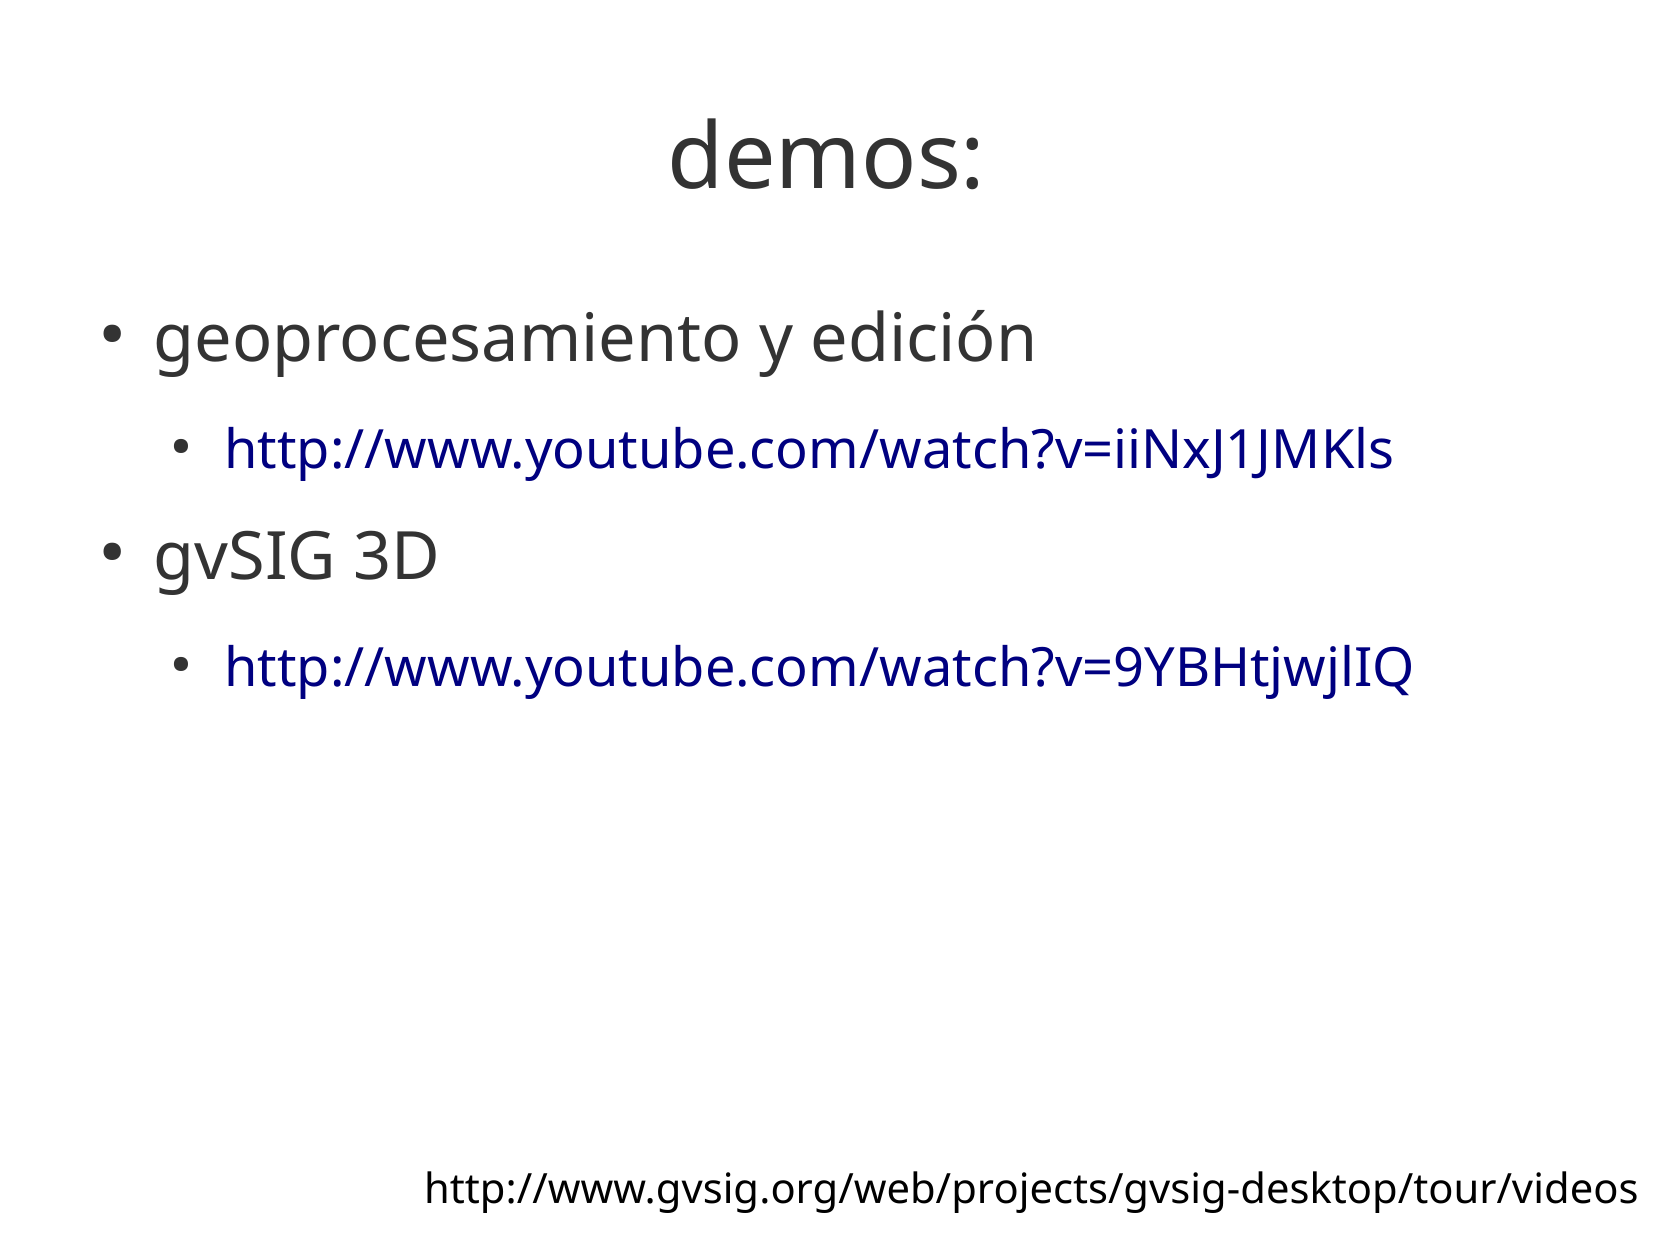

# demos:
geoprocesamiento y edición
http://www.youtube.com/watch?v=iiNxJ1JMKls
gvSIG 3D
http://www.youtube.com/watch?v=9YBHtjwjlIQ
http://www.gvsig.org/web/projects/gvsig-desktop/tour/videos